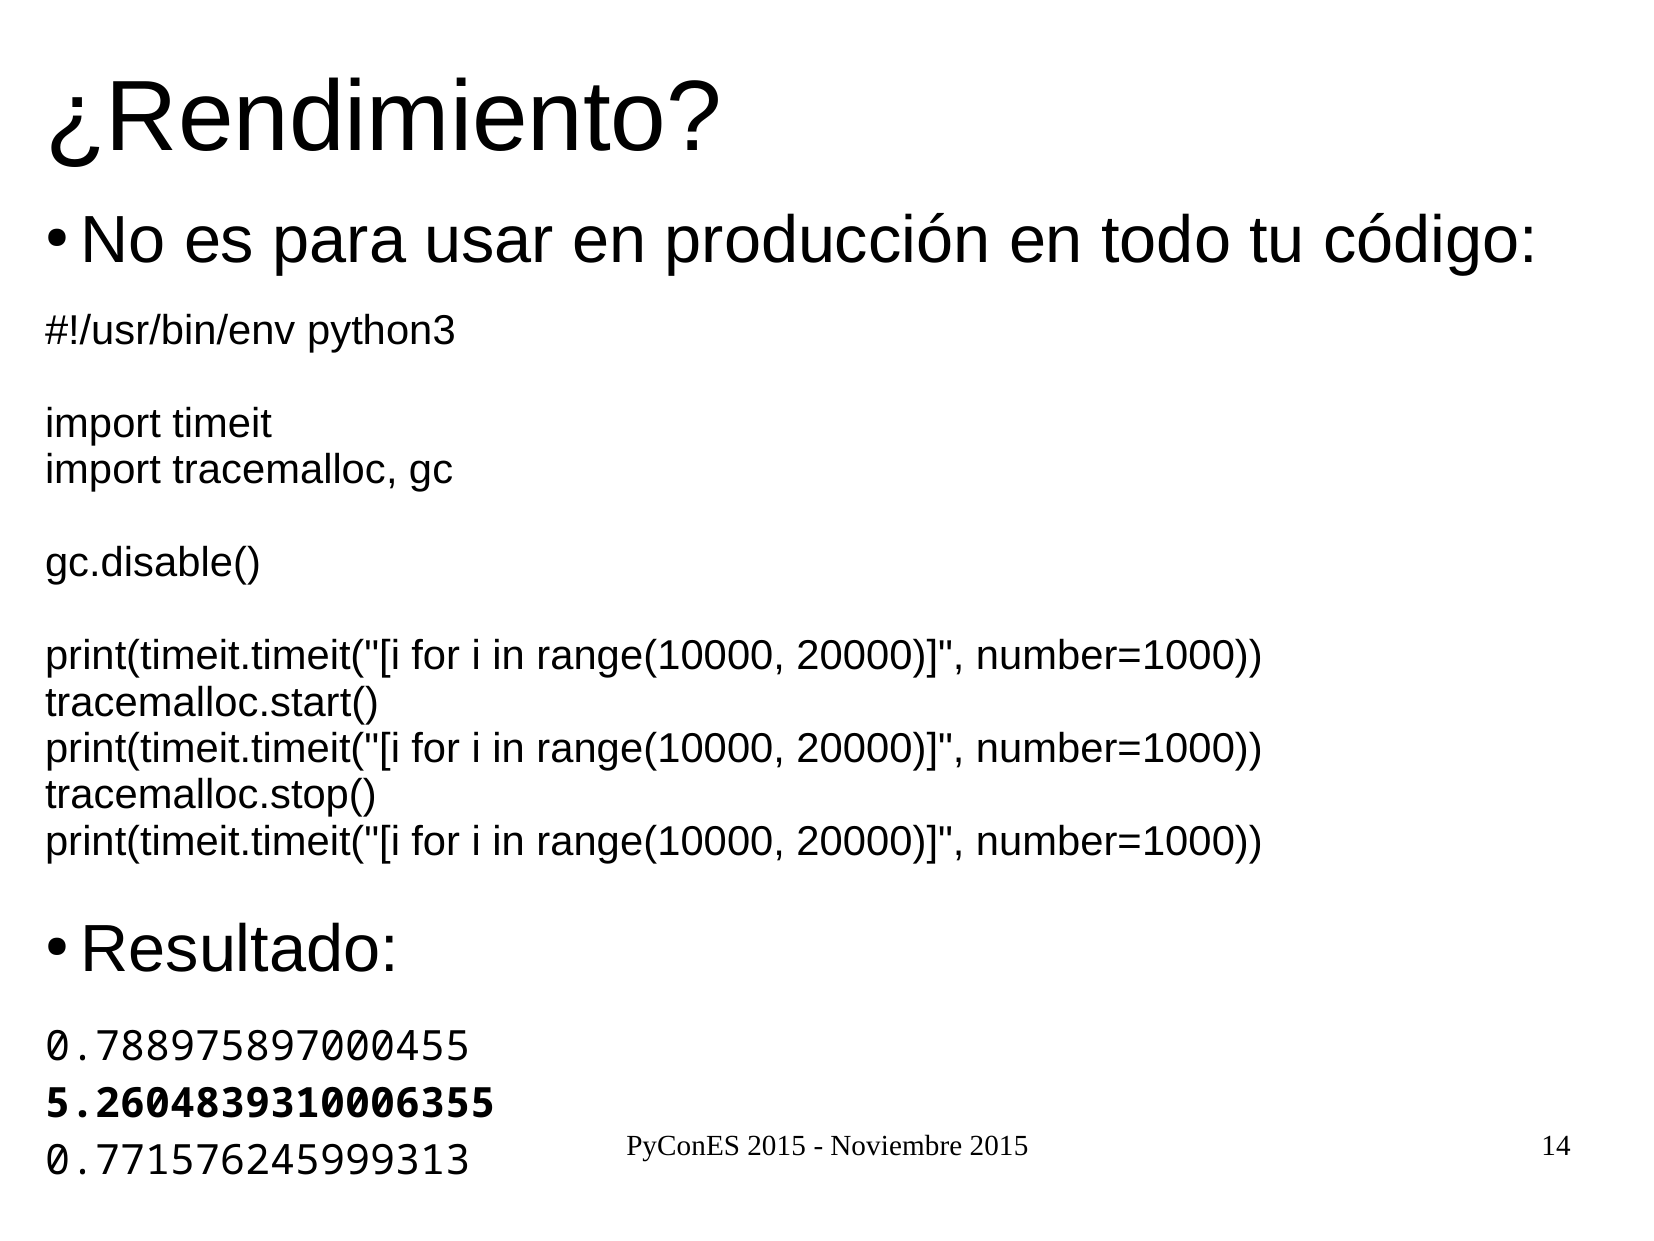

# ¿Rendimiento?
No es para usar en producción en todo tu código:
#!/usr/bin/env python3
import timeit
import tracemalloc, gc
gc.disable()
print(timeit.timeit("[i for i in range(10000, 20000)]", number=1000))
tracemalloc.start()
print(timeit.timeit("[i for i in range(10000, 20000)]", number=1000))
tracemalloc.stop()
print(timeit.timeit("[i for i in range(10000, 20000)]", number=1000))
Resultado:
0.788975897000455
5.2604839310006355
0.771576245999313
PyConES 2015 - Noviembre 2015
14